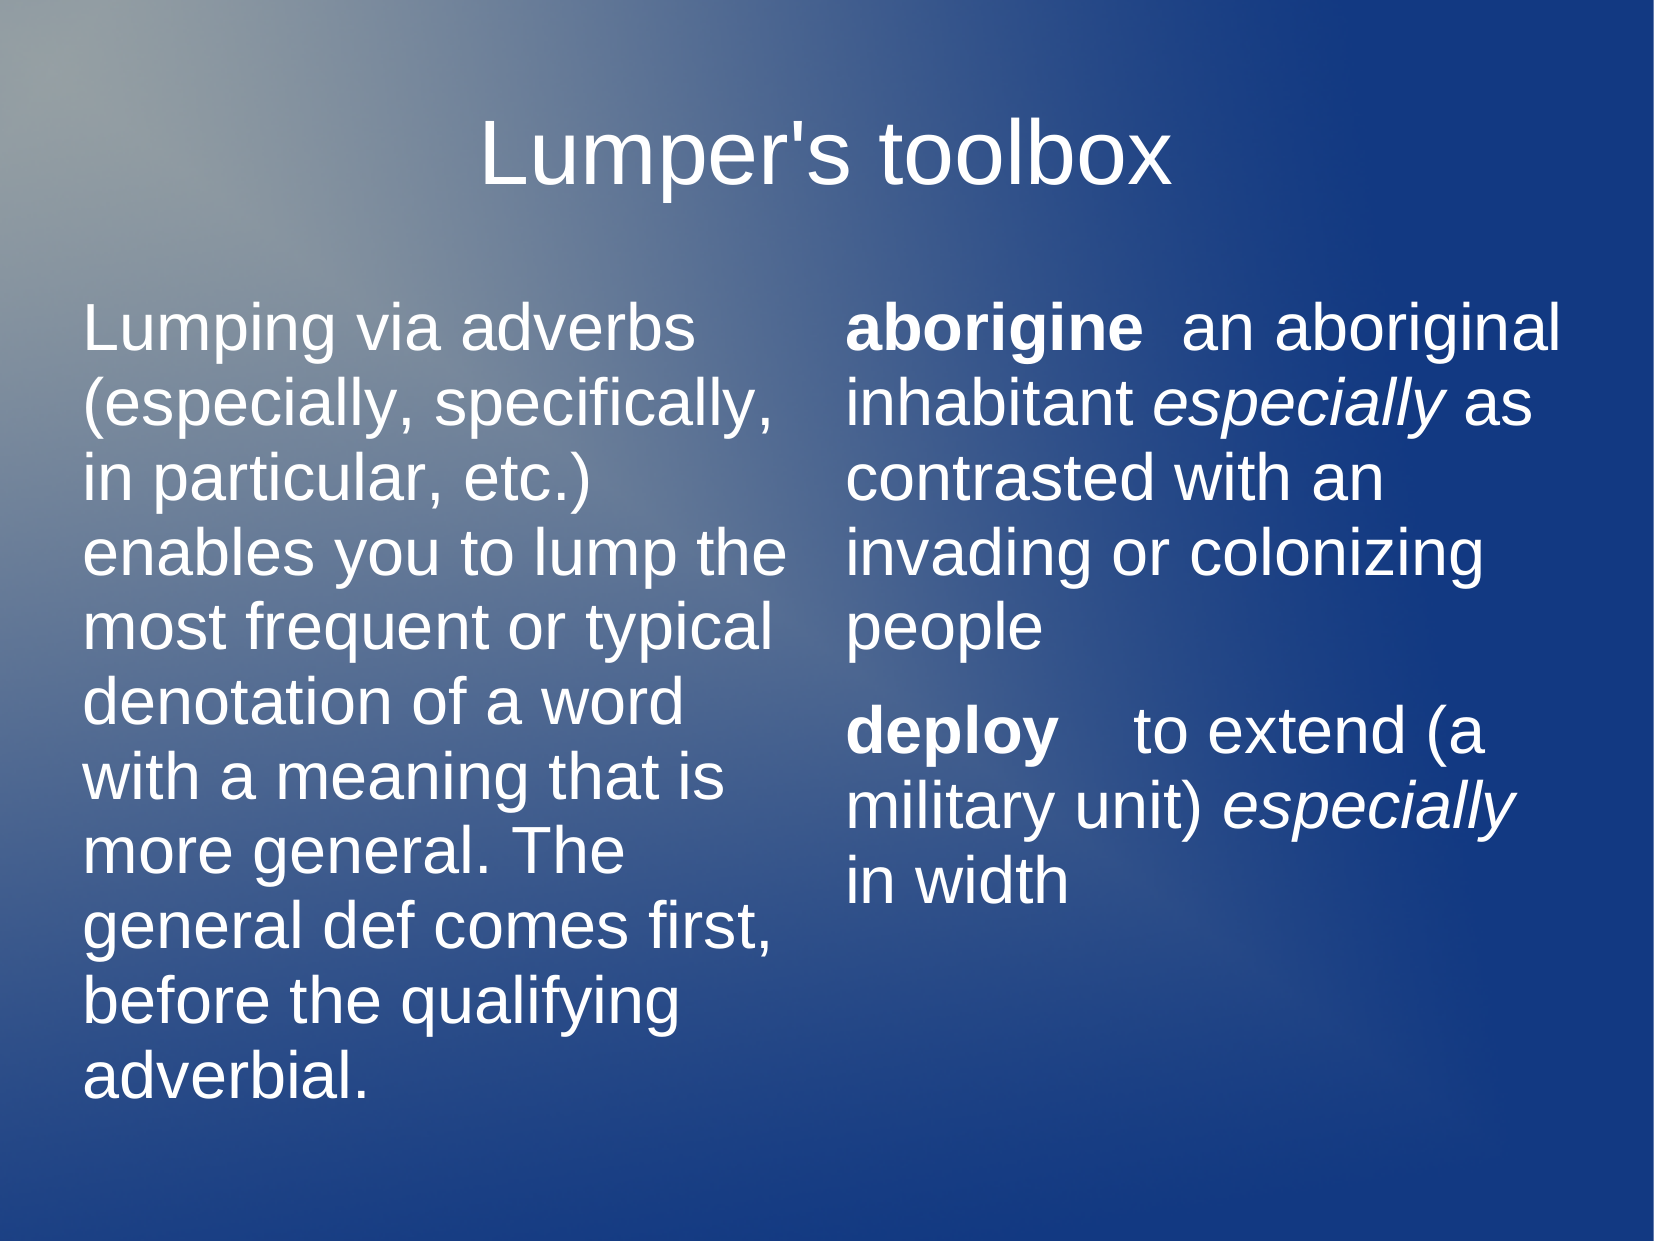

# Lumper's toolbox
Lumping via adverbs (especially, specifically, in particular, etc.) enables you to lump the most frequent or typical denotation of a word with a meaning that is more general. The general def comes first, before the qualifying adverbial.
aborigine an aboriginal inhabitant especially as contrasted with an invading or colonizing people
deploy to extend (a military unit) especially in width